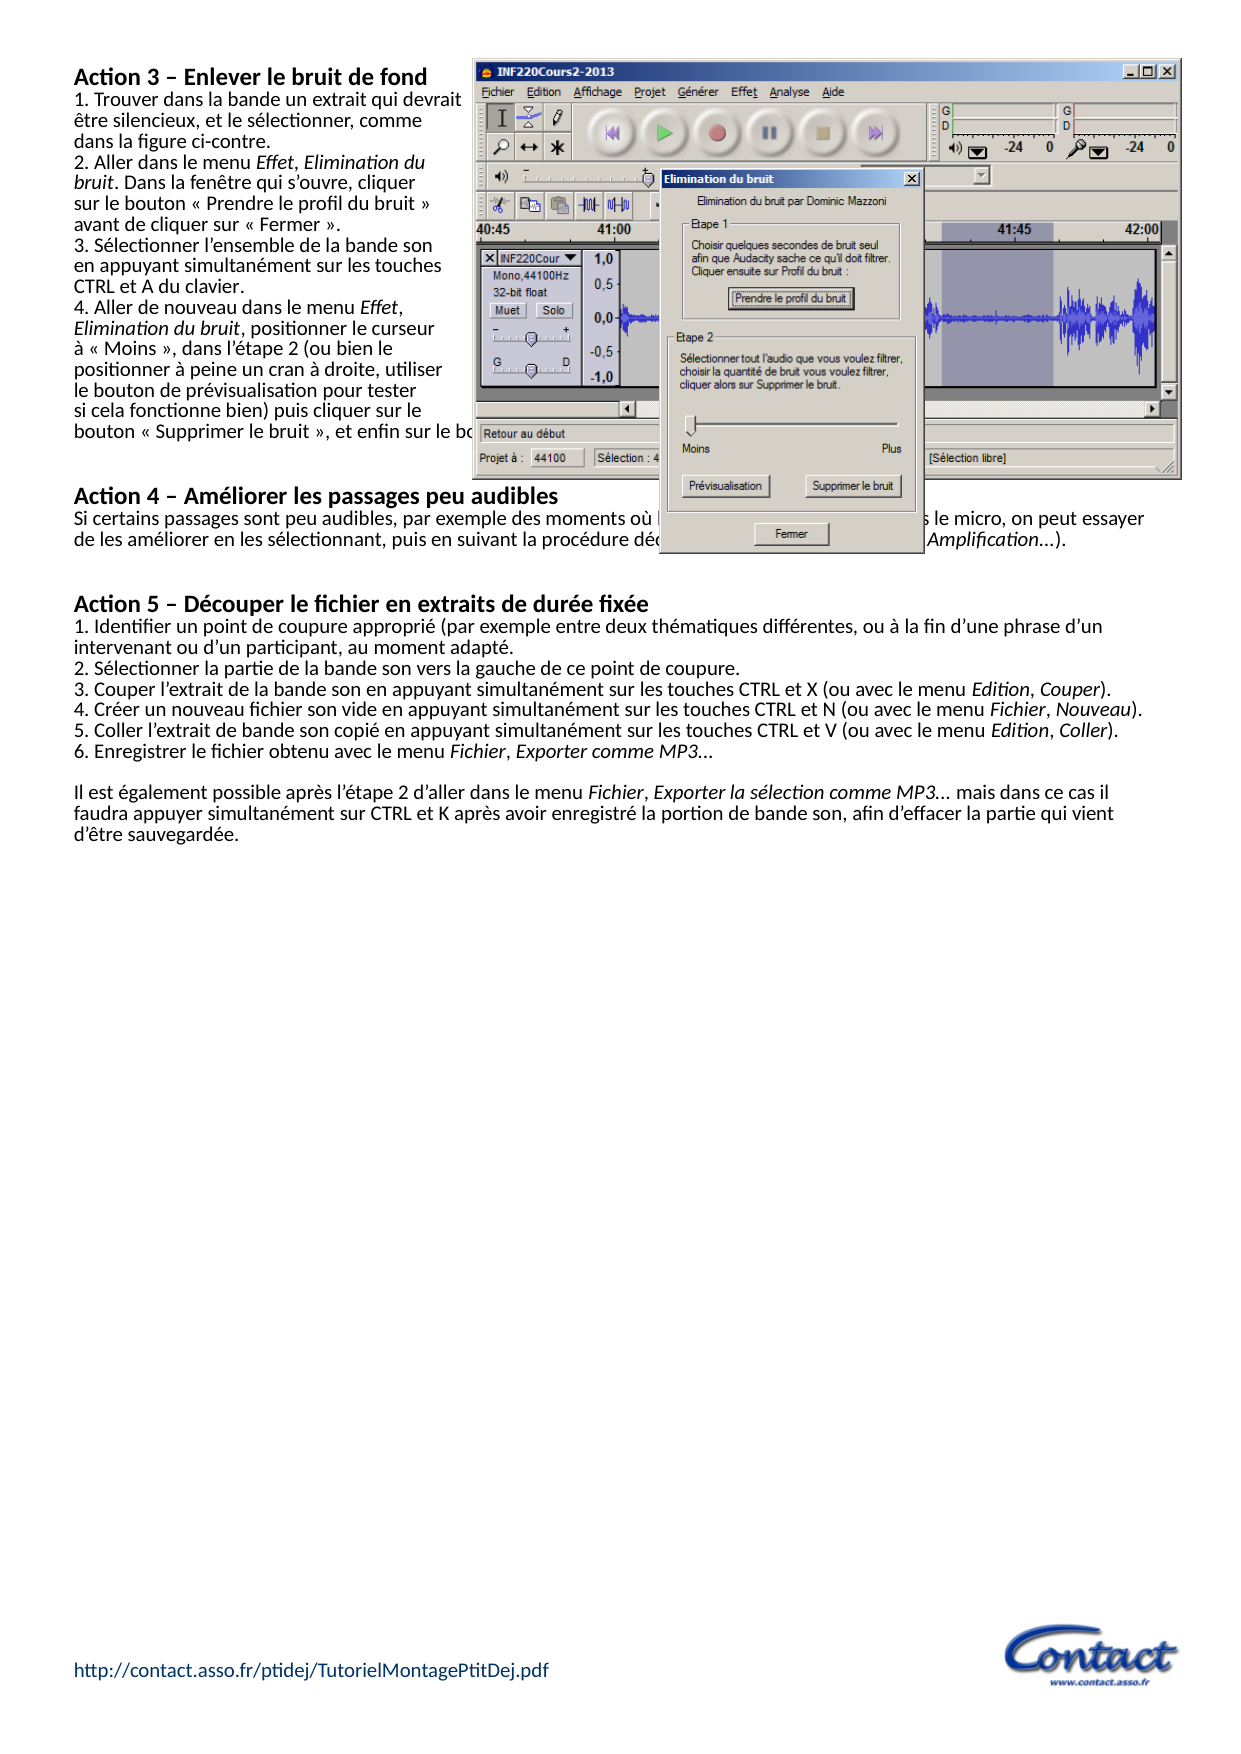

Action 3 – Enlever le bruit de fond
1. Trouver dans la bande un extrait qui devrait
être silencieux, et le sélectionner, comme
dans la figure ci-contre.
2. Aller dans le menu Effet, Elimination du
bruit. Dans la fenêtre qui s’ouvre, cliquer
sur le bouton « Prendre le profil du bruit »
avant de cliquer sur « Fermer ».
3. Sélectionner l’ensemble de la bande son
en appuyant simultanément sur les touches
CTRL et A du clavier.
4. Aller de nouveau dans le menu Effet,
Elimination du bruit, positionner le curseur
à « Moins », dans l’étape 2 (ou bien le
positionner à peine un cran à droite, utiliser
le bouton de prévisualisation pour tester
si cela fonctionne bien) puis cliquer sur le
bouton « Supprimer le bruit », et enfin sur le bouton « Fermer ».
Action 4 – Améliorer les passages peu audibles
Si certains passages sont peu audibles, par exemple des moments où les participants s’expriment sans le micro, on peut essayer de les améliorer en les sélectionnant, puis en suivant la procédure décrite dans l’étape 2 (menu Effet, Amplification...).
Action 5 – Découper le fichier en extraits de durée fixée
1. Identifier un point de coupure approprié (par exemple entre deux thématiques différentes, ou à la fin d’une phrase d’un intervenant ou d’un participant, au moment adapté.
2. Sélectionner la partie de la bande son vers la gauche de ce point de coupure.
3. Couper l’extrait de la bande son en appuyant simultanément sur les touches CTRL et X (ou avec le menu Edition, Couper).
4. Créer un nouveau fichier son vide en appuyant simultanément sur les touches CTRL et N (ou avec le menu Fichier, Nouveau).
5. Coller l’extrait de bande son copié en appuyant simultanément sur les touches CTRL et V (ou avec le menu Edition, Coller).
6. Enregistrer le fichier obtenu avec le menu Fichier, Exporter comme MP3...
Il est également possible après l’étape 2 d’aller dans le menu Fichier, Exporter la sélection comme MP3... mais dans ce cas il faudra appuyer simultanément sur CTRL et K après avoir enregistré la portion de bande son, afin d’effacer la partie qui vient d’être sauvegardée.
http://contact.asso.fr/ptidej/TutorielMontagePtitDej.pdf